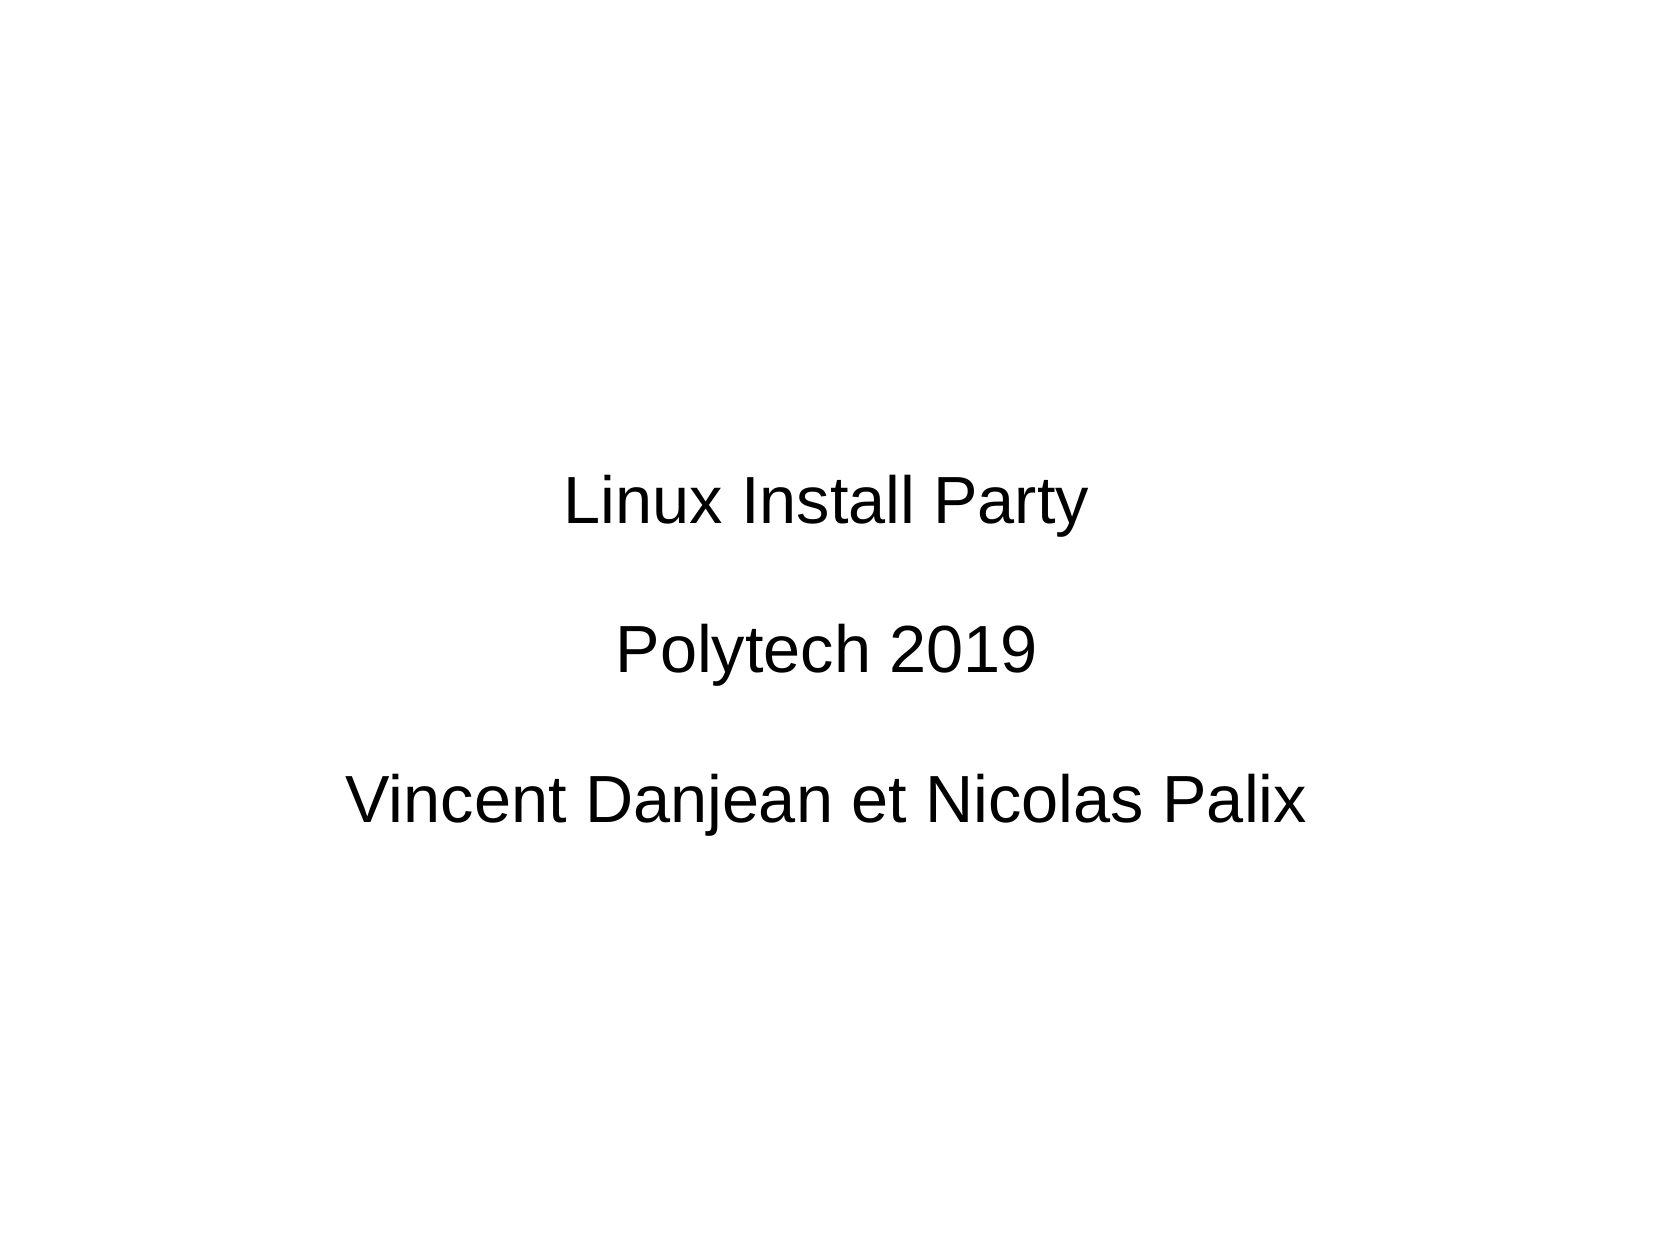

# Linux Install Party
Polytech 2019
Vincent Danjean et Nicolas Palix